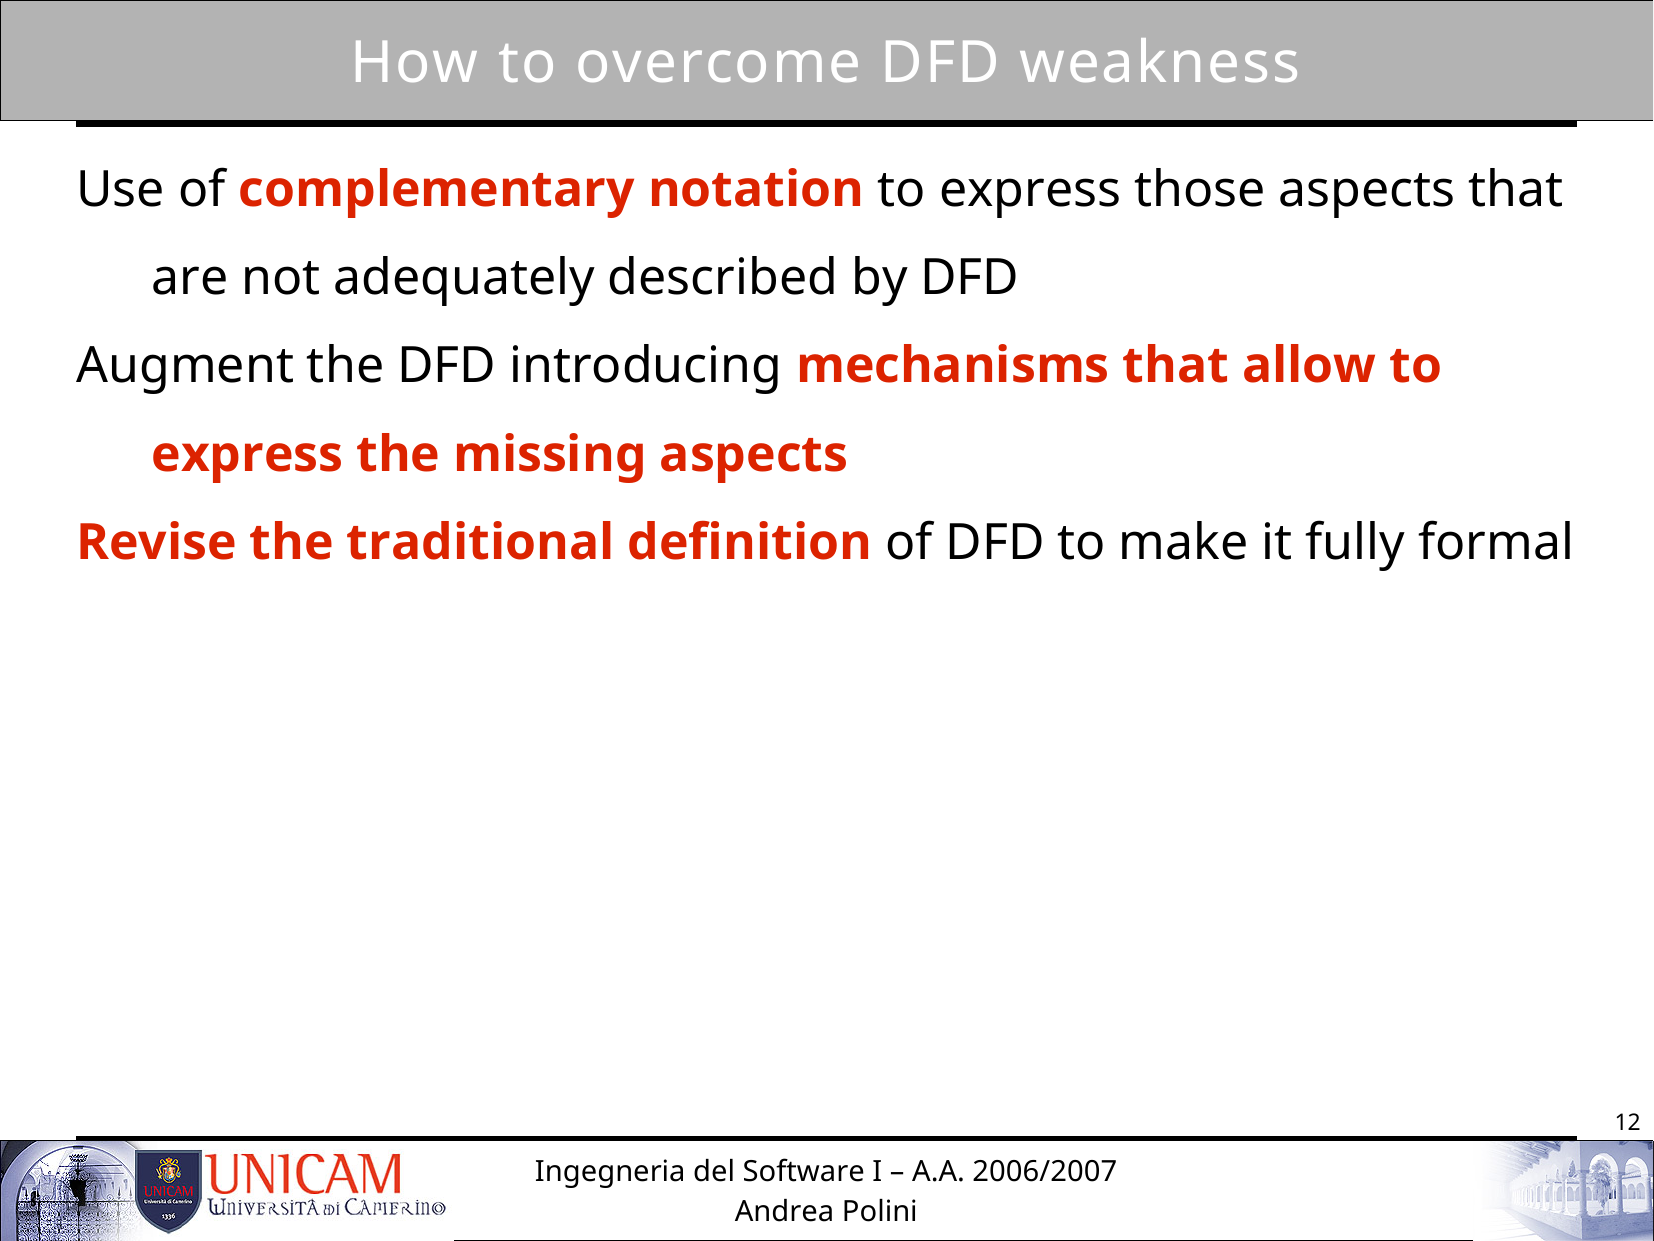

# How to overcome DFD weakness
Use of complementary notation to express those aspects that are not adequately described by DFD
Augment the DFD introducing mechanisms that allow to express the missing aspects
Revise the traditional definition of DFD to make it fully formal
12